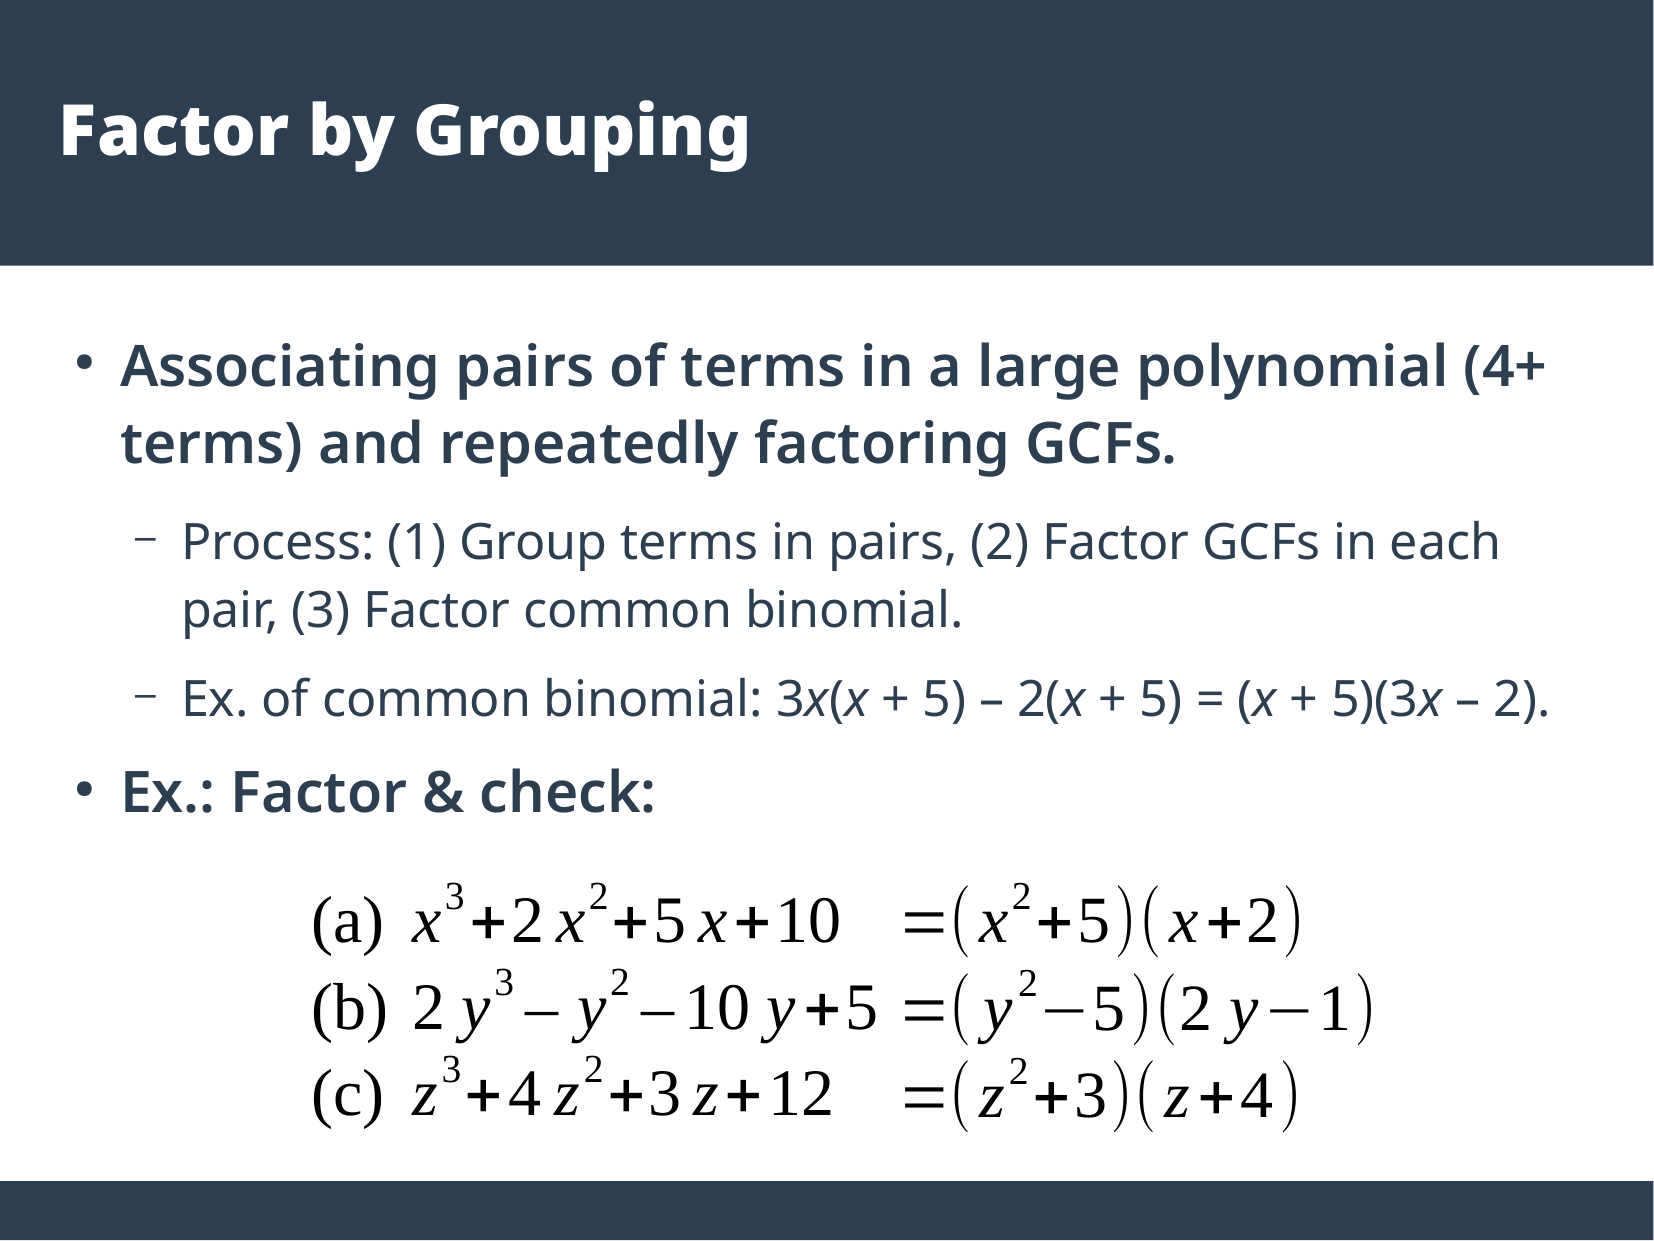

# Factor by Grouping
Associating pairs of terms in a large polynomial (4+ terms) and repeatedly factoring GCFs.
Process: (1) Group terms in pairs, (2) Factor GCFs in each pair, (3) Factor common binomial.
Ex. of common binomial: 3x(x + 5) – 2(x + 5) = (x + 5)(3x – 2).
Ex.: Factor & check: